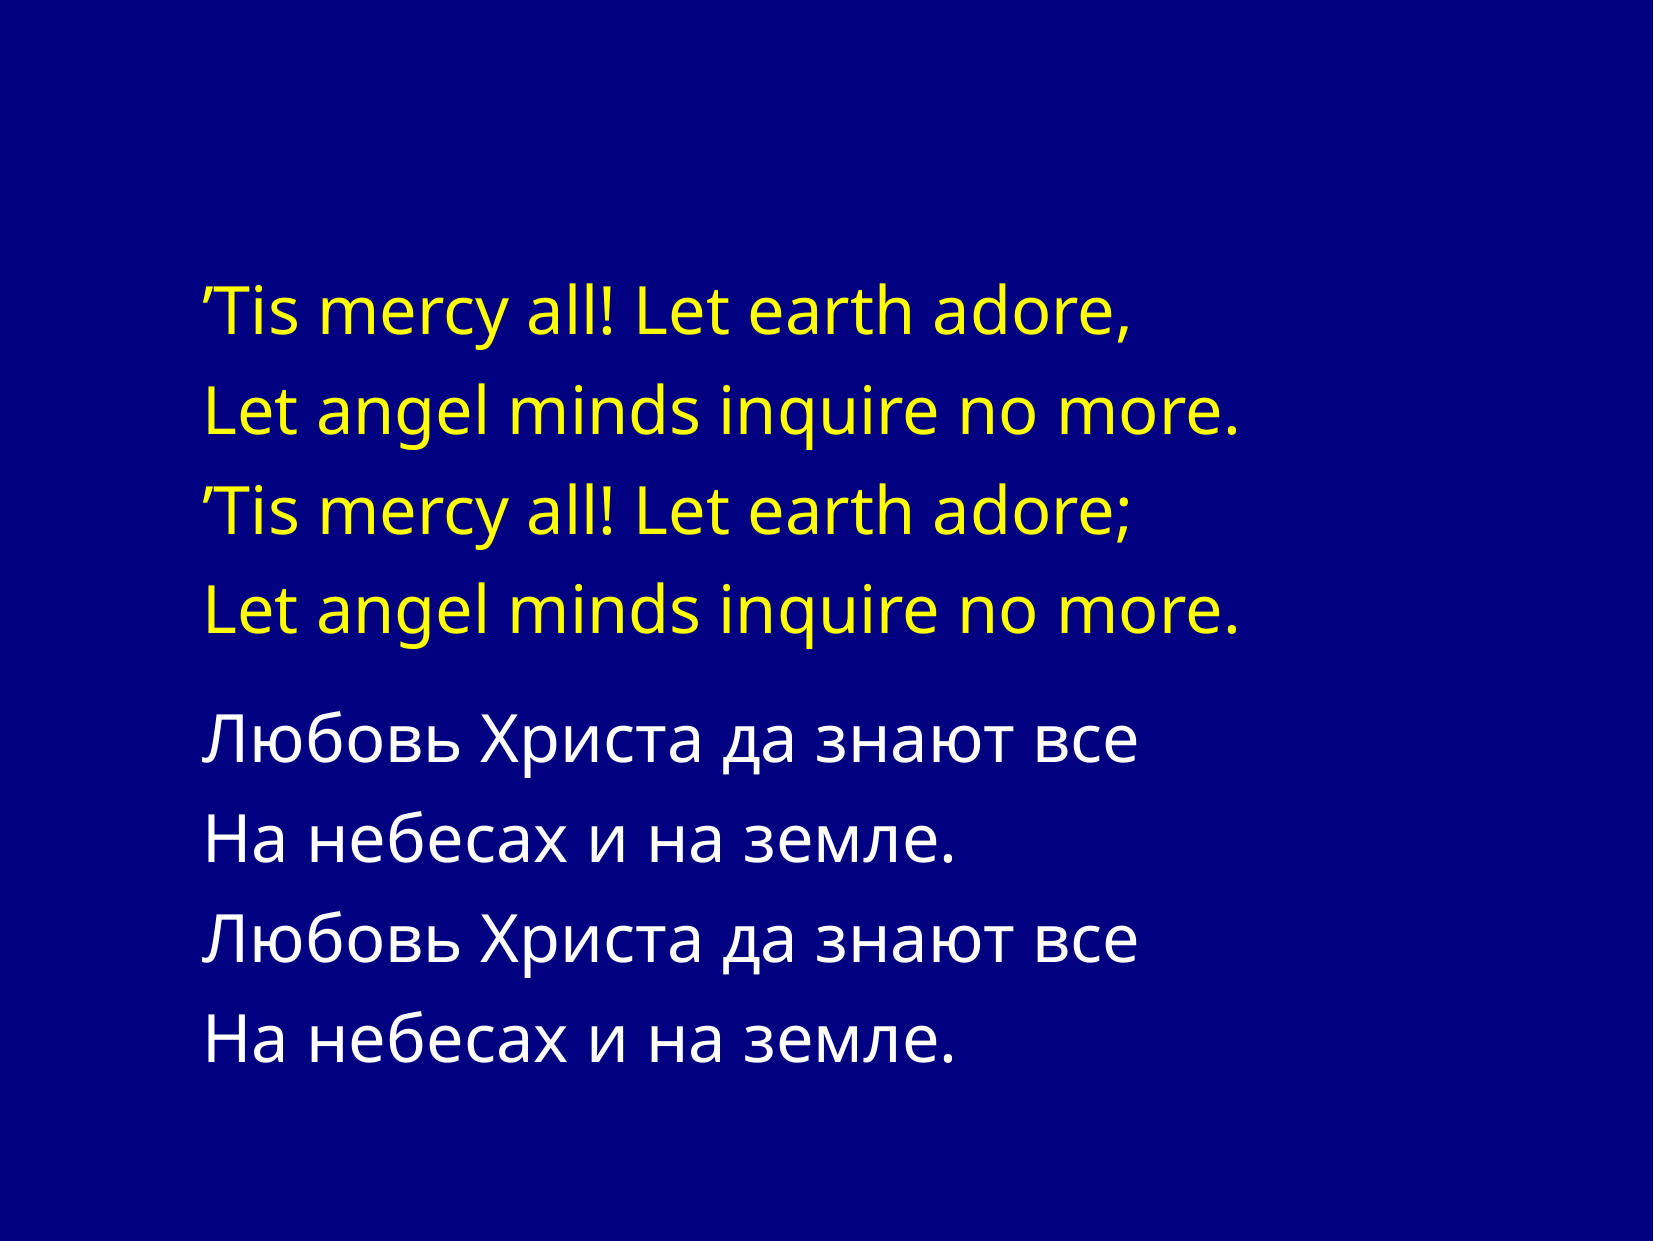

’Tis mercy all! Let earth adore,
	Let angel minds inquire no more.
	’Tis mercy all! Let earth adore;
	Let angel minds inquire no more.
	Любовь Христа да знают все
	На небесах и на земле.
	Любовь Христа да знают все
	На небесах и на земле.